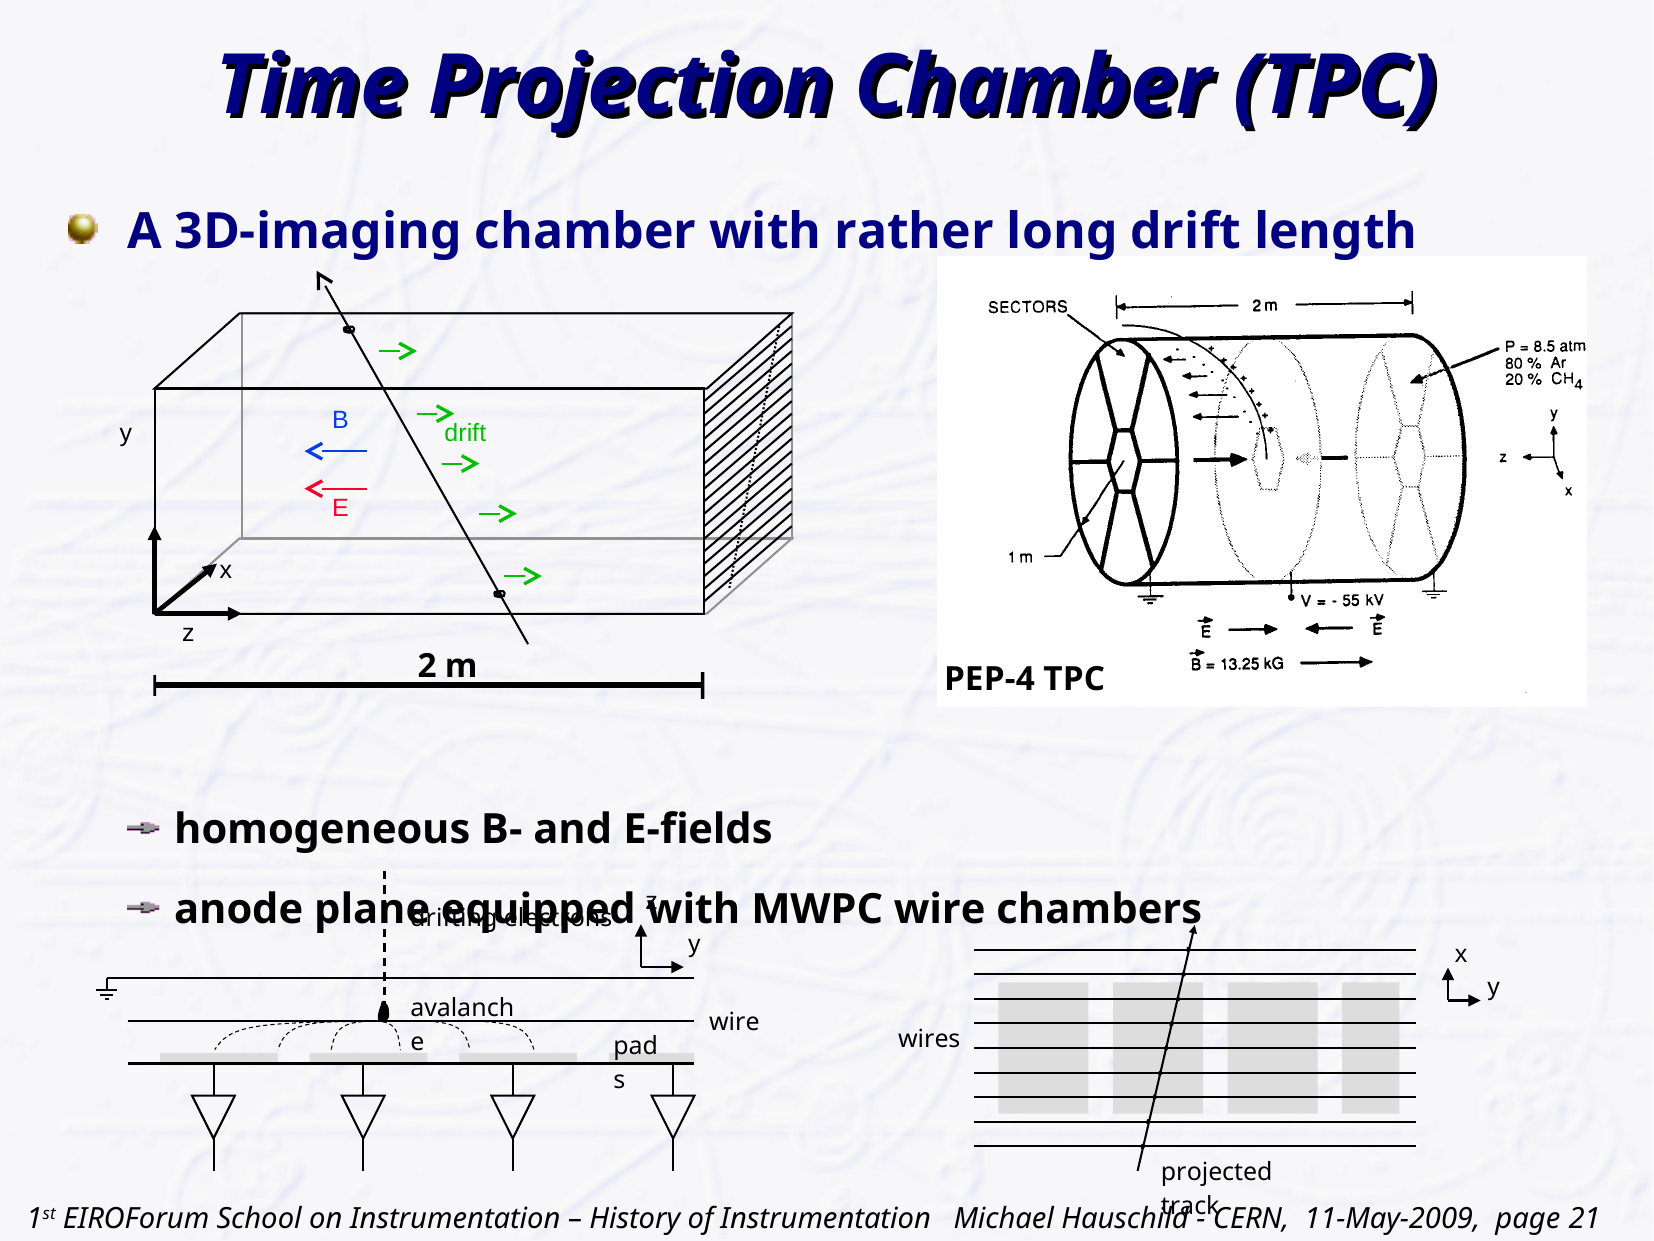

anode plane
 cathode plane
# Time Projection Chamber (TPC)
A 3D-imaging chamber with rather long drift length
homogeneous B- and E-fields
anode plane equipped with MWPC wire chambers
B
y
drift
E
x
z
2 m
PEP-4 TPC
z
drifting electrons
y
x
y
avalanche
wire
pads
wires
projected track
 Problem: pads have to be
 large (otherwise not
 enough induced charge)
 Limits number of points
 and double track resolution